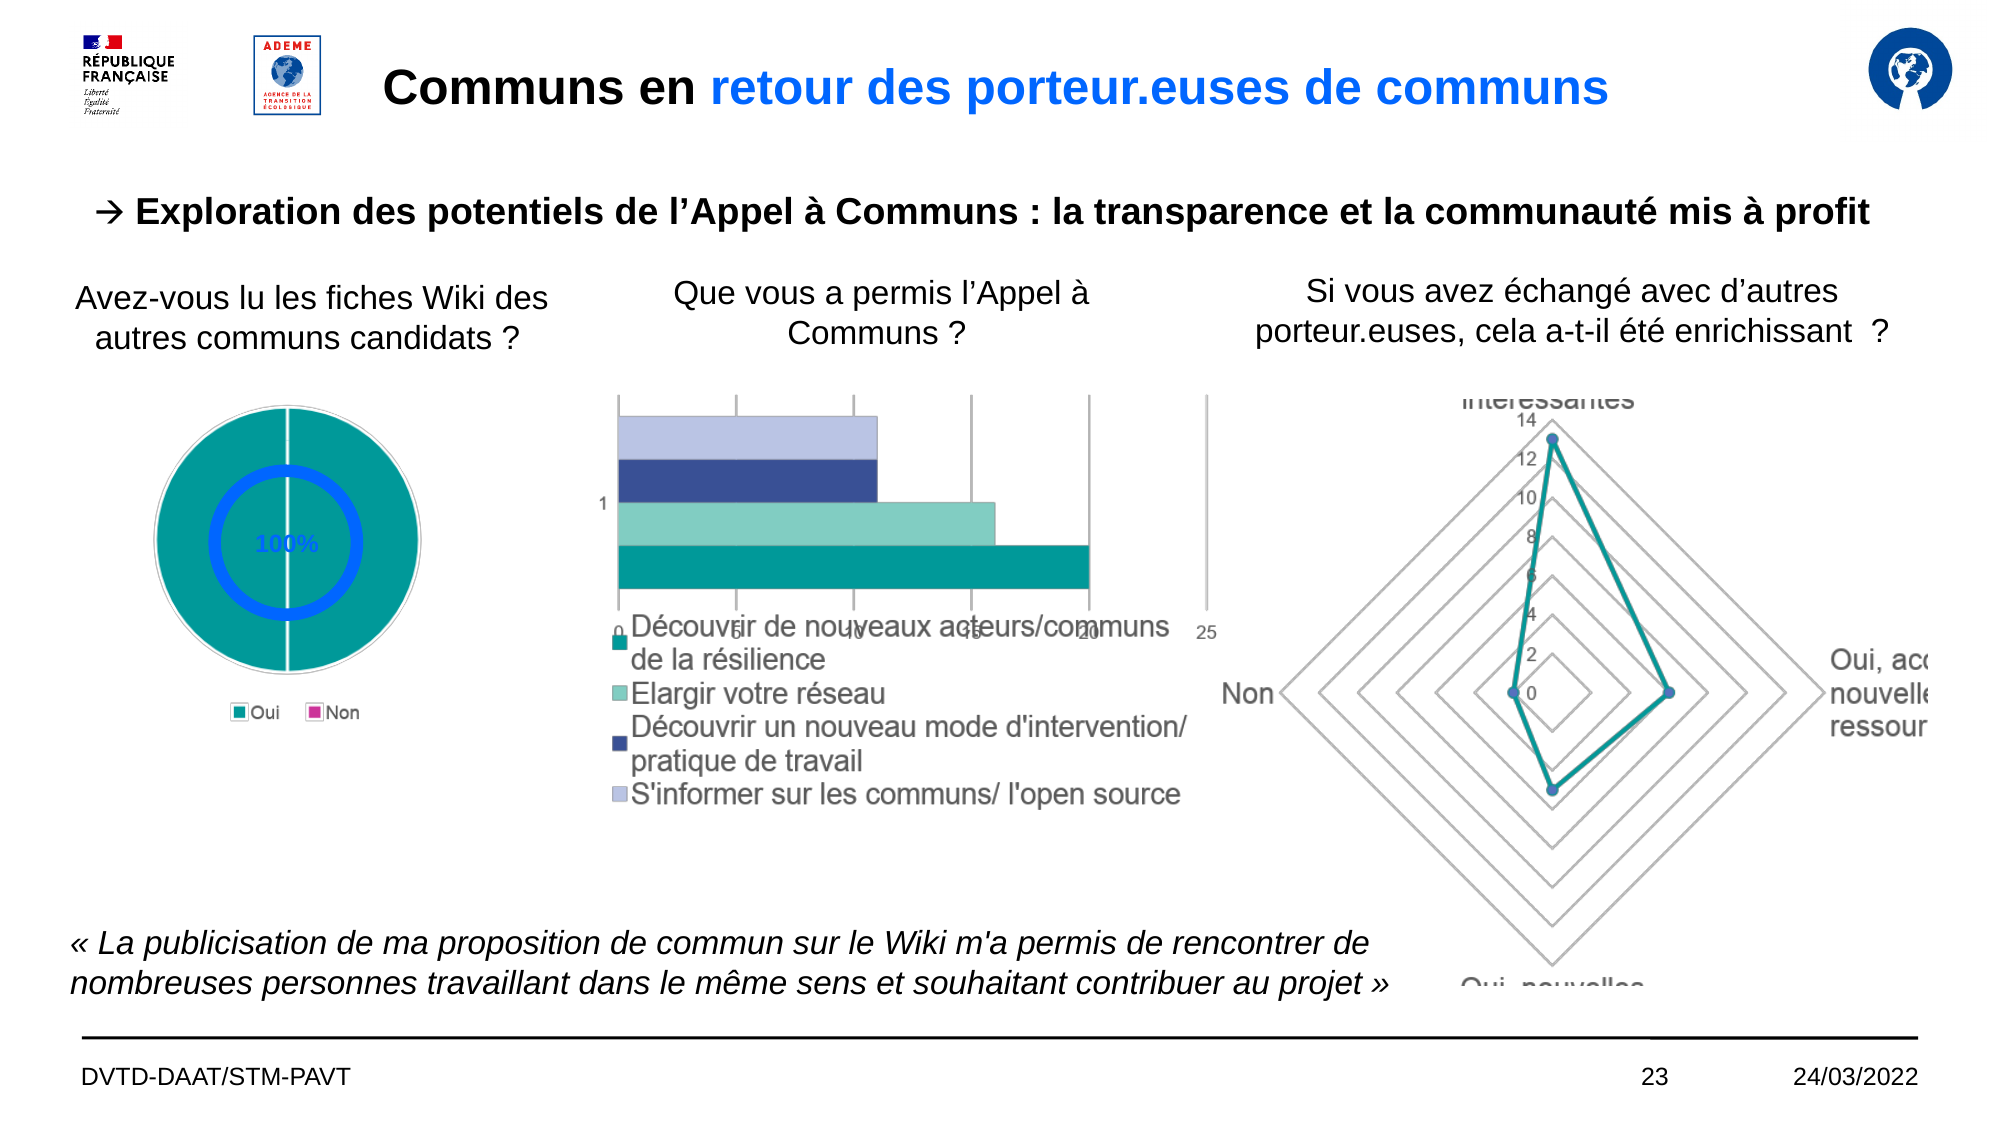

Communs en retour des porteur.euses de communs
🡪 Exploration des potentiels de l’Appel à Communs : la transparence et la communauté mis à profit
Si vous avez échangé avec d’autres porteur.euses, cela a-t-il été enrichissant ?
Que vous a permis l’Appel à Communs ?
Avez-vous lu les fiches Wiki des autres communs candidats ?
100%
24
21
« La publicisation de ma proposition de commun sur le Wiki m'a permis de rencontrer de nombreuses personnes travaillant dans le même sens et souhaitant contribuer au projet »
DVTD-DAAT/STM-PAVT
24/03/2022